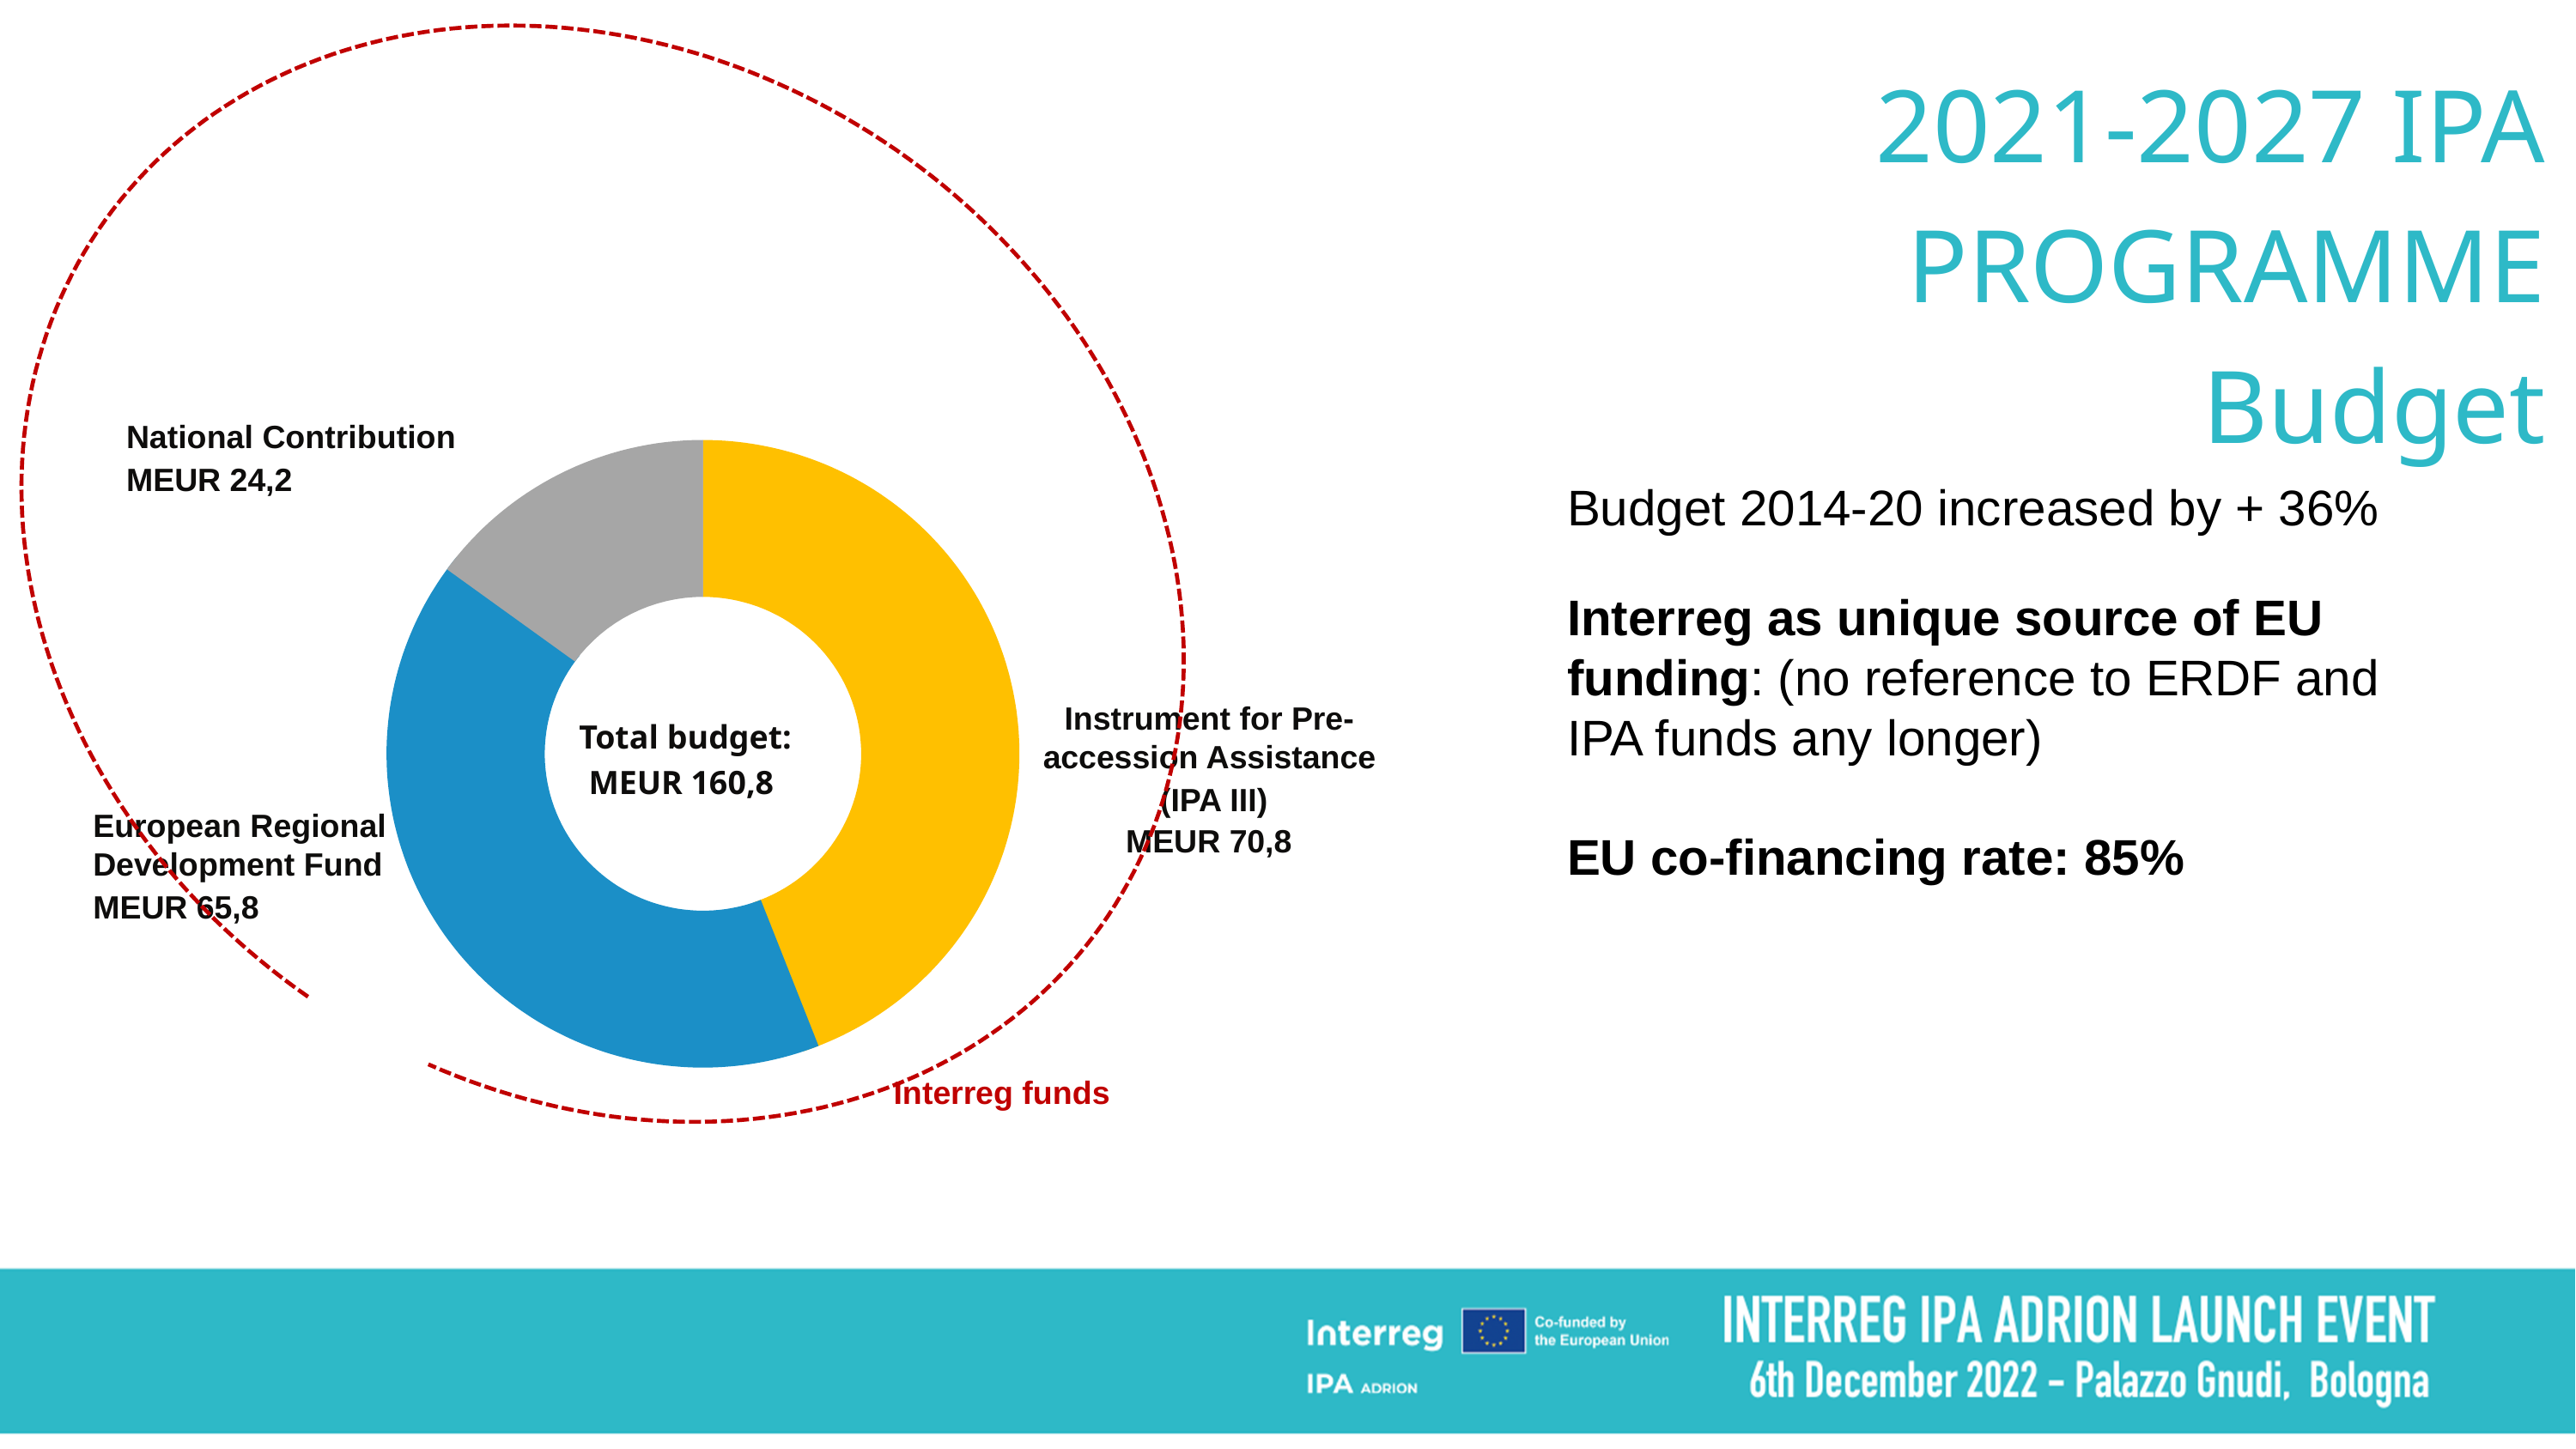

2021-2027 IPA PROGRAMME
Budget
National Contribution
MEUR 24,2
Budget 2014-20 increased by + 36%
Interreg as unique source of EU funding: (no reference to ERDF and IPA funds any longer)
Instrument for Pre-accession Assistance
 (IPA III)
MEUR 70,8
Total budget:
MEUR 160,8
European Regional Development Fund
MEUR 65,8
EU co-financing rate: 85%
Interreg funds